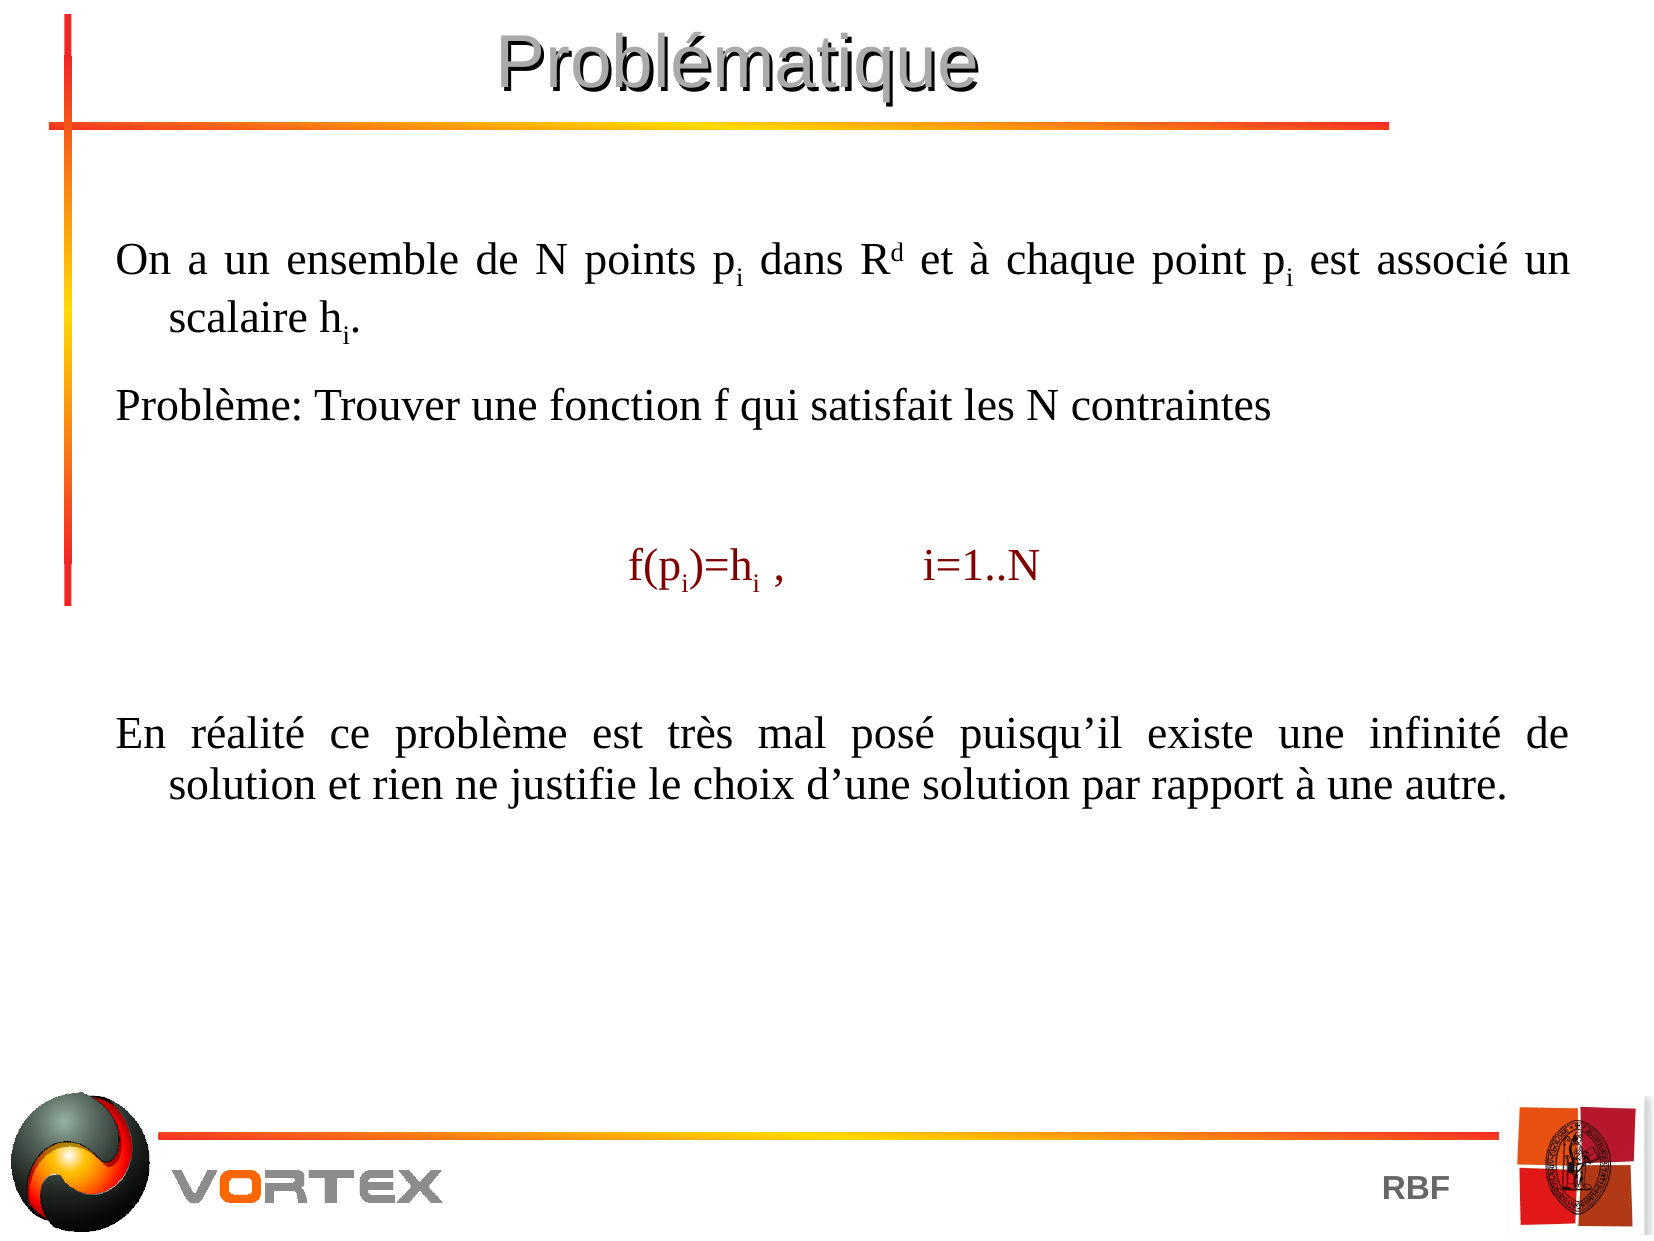

# Problématique
On a un ensemble de N points pi dans Rd et à chaque point pi est associé un scalaire hi.
Problème: Trouver une fonction f qui satisfait les N contraintes
f(pi)=hi , i=1..N
En réalité ce problème est très mal posé puisqu’il existe une infinité de solution et rien ne justifie le choix d’une solution par rapport à une autre.